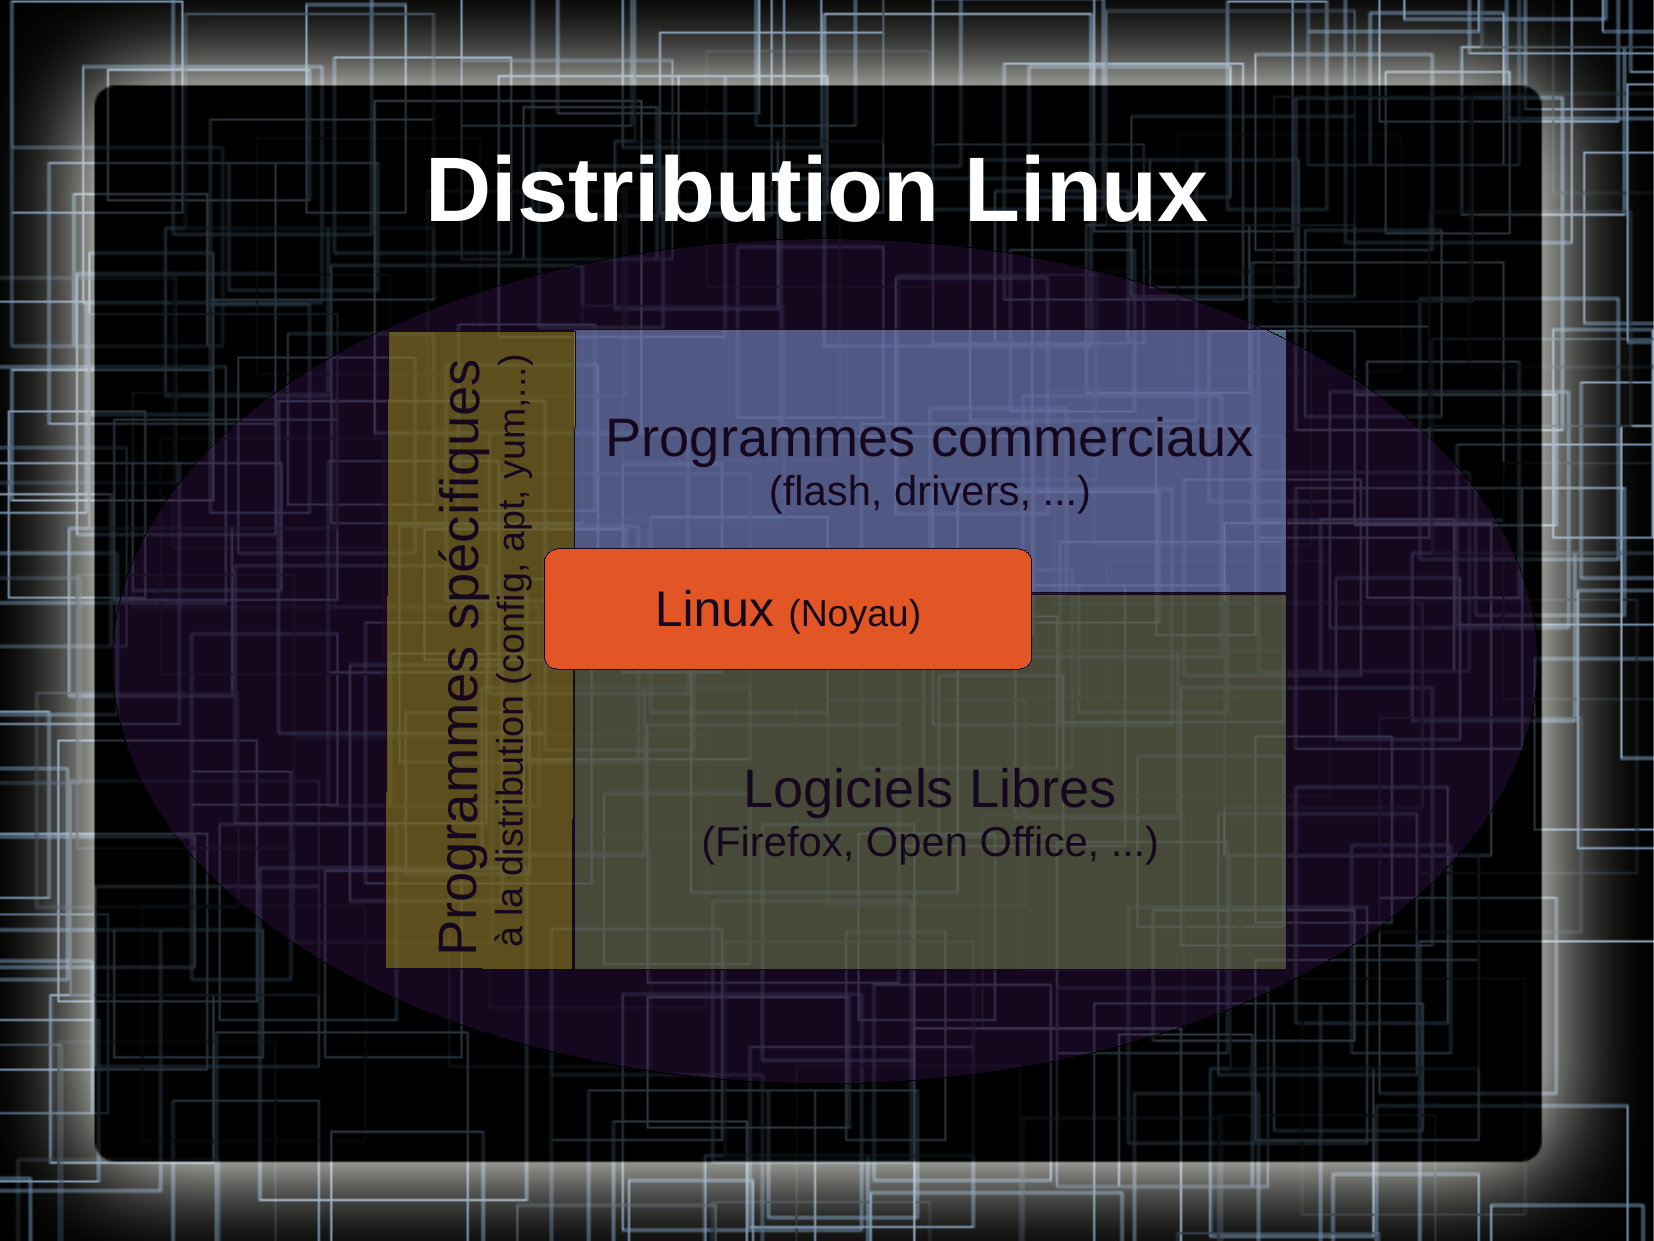

# Distribution Linux
Programmes commerciaux
(flash, drivers, ...)
Linux (Noyau)
Programmes spécifiques
à la distribution (config, apt, yum,...)
Logiciels Libres
(Firefox, Open Office, ...)